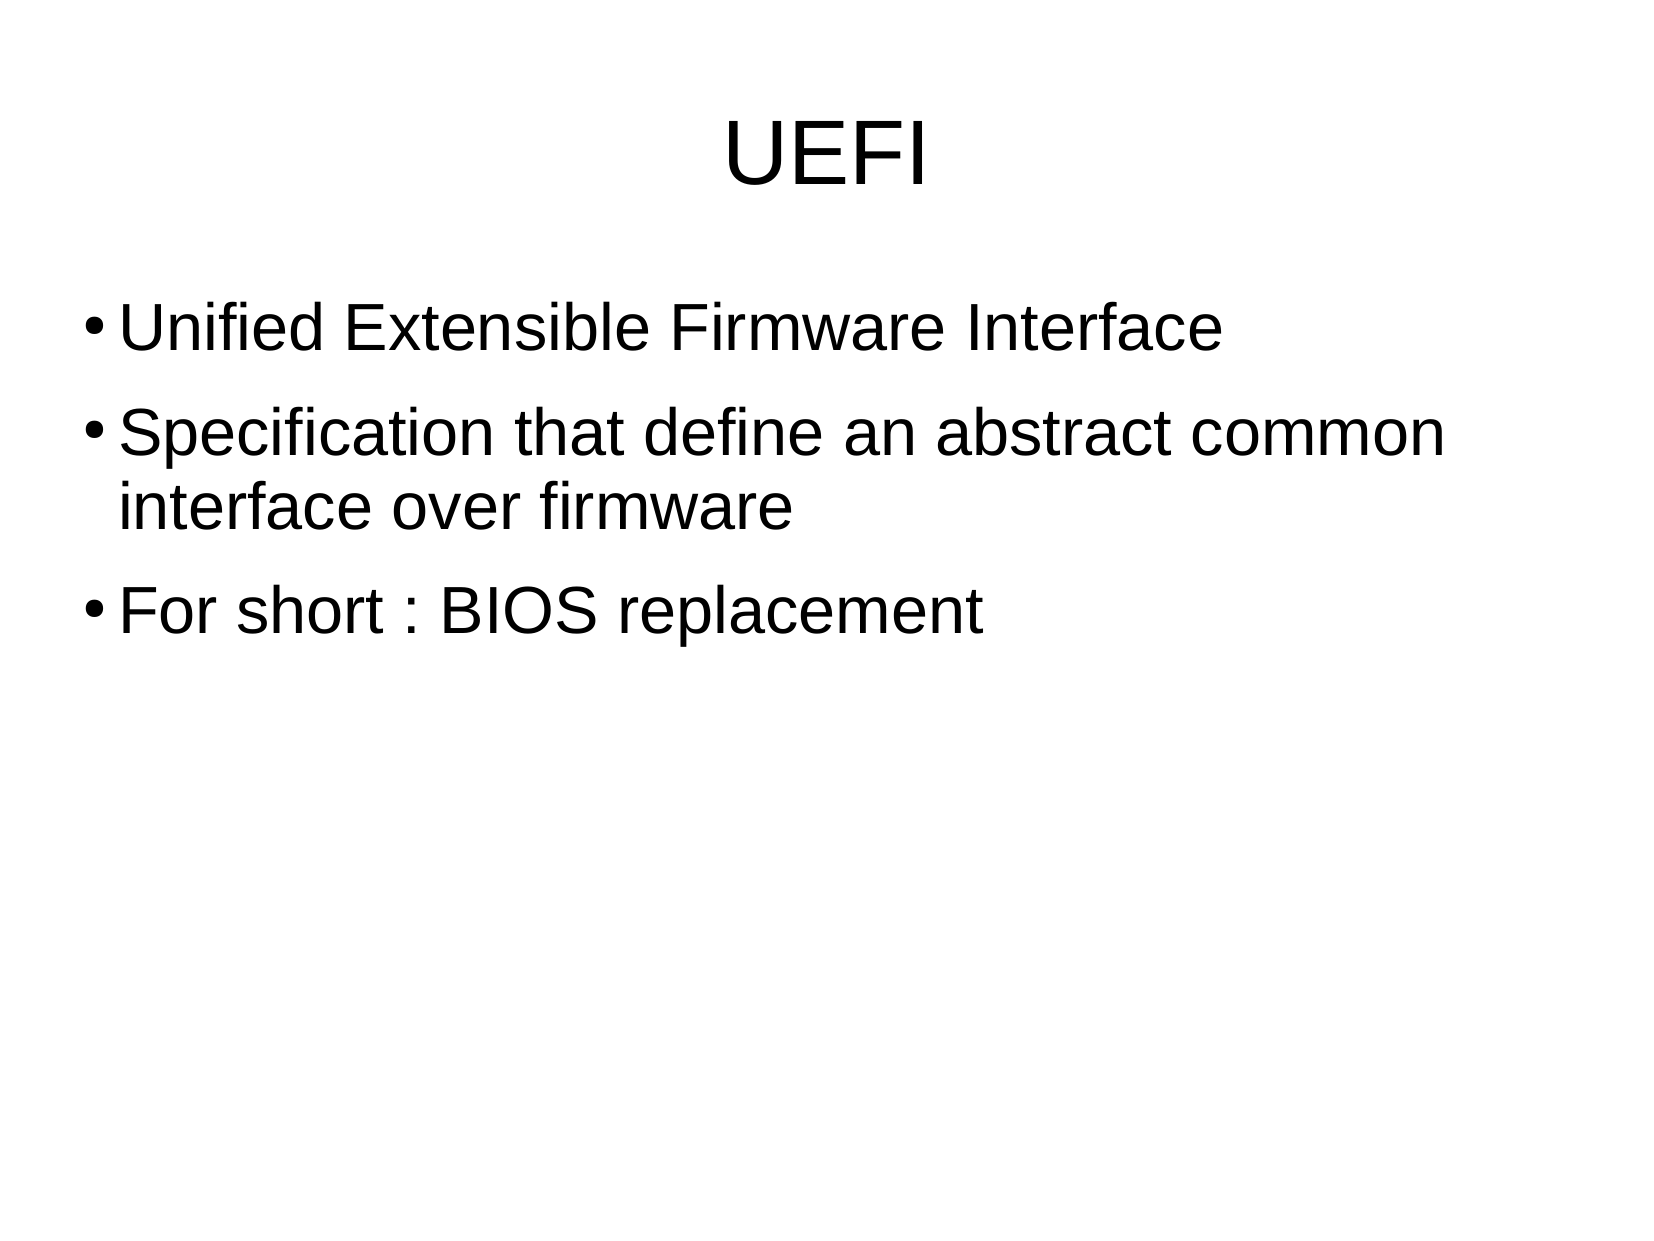

# UEFI
Unified Extensible Firmware Interface
Specification that define an abstract common interface over firmware
For short : BIOS replacement